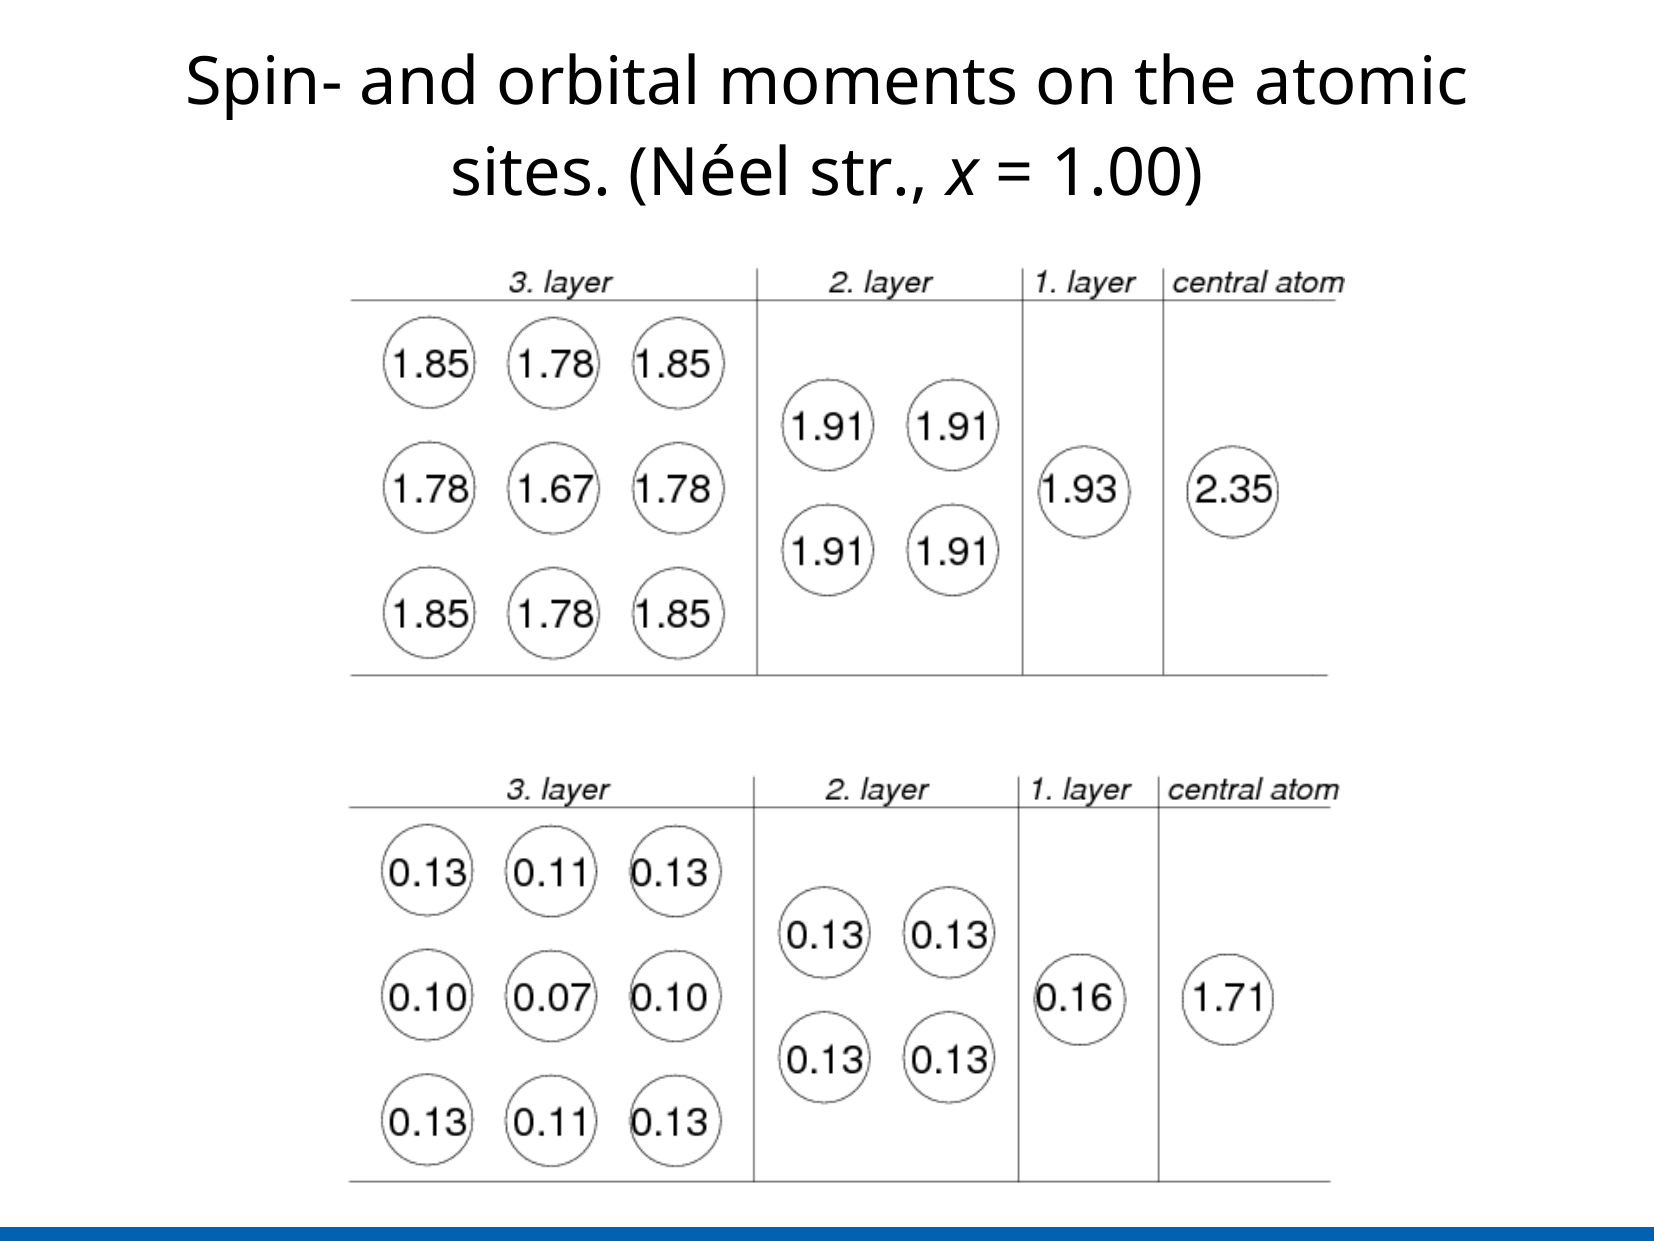

# Spin- and orbital moments on the atomic sites. (Néel str., x = 1.00)